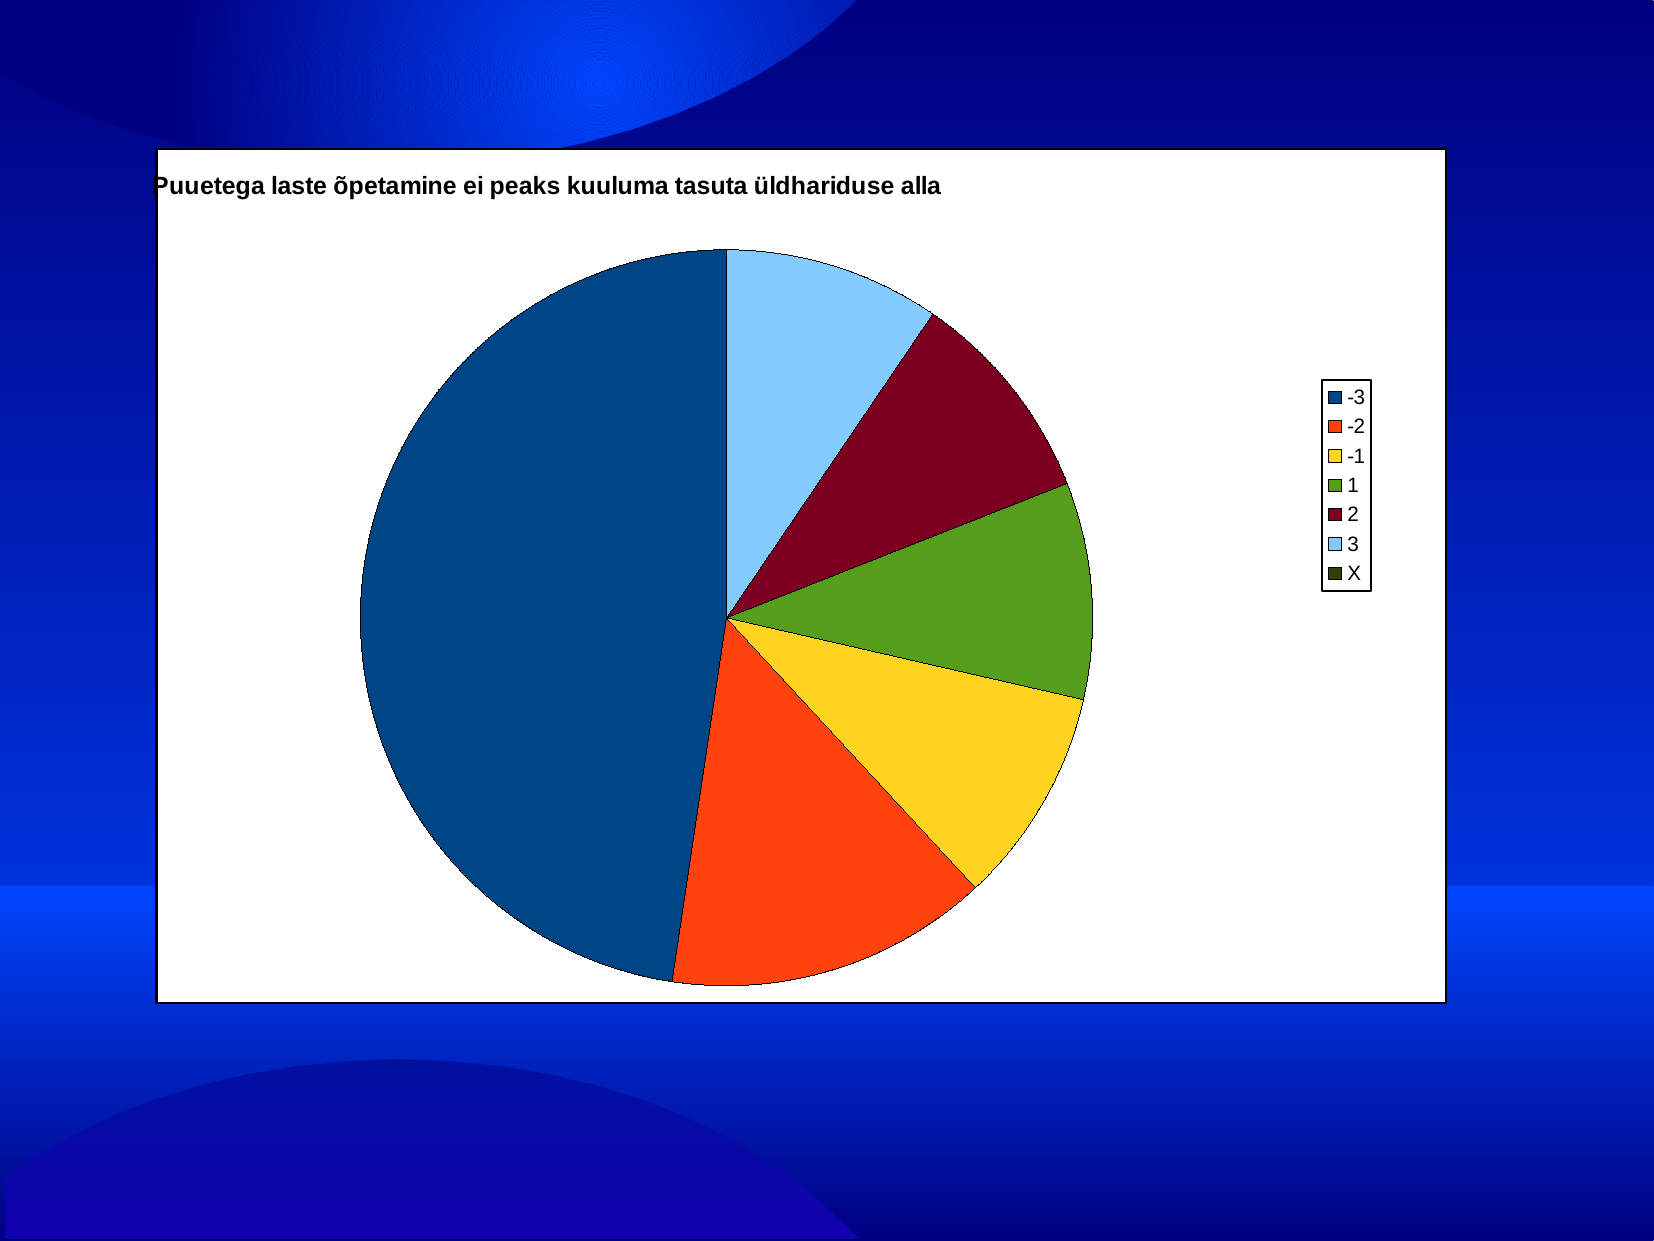

### Chart: Puuetega laste õpetamine ei peaks kuuluma tasuta üldhariduse alla
| Category | Rida 8 |
|---|---|
| -3 | 10.0 |
| -2 | 3.0 |
| -1 | 2.0 |
| 1 | 2.0 |
| 2 | 2.0 |
| 3 | 2.0 |
| X | None |